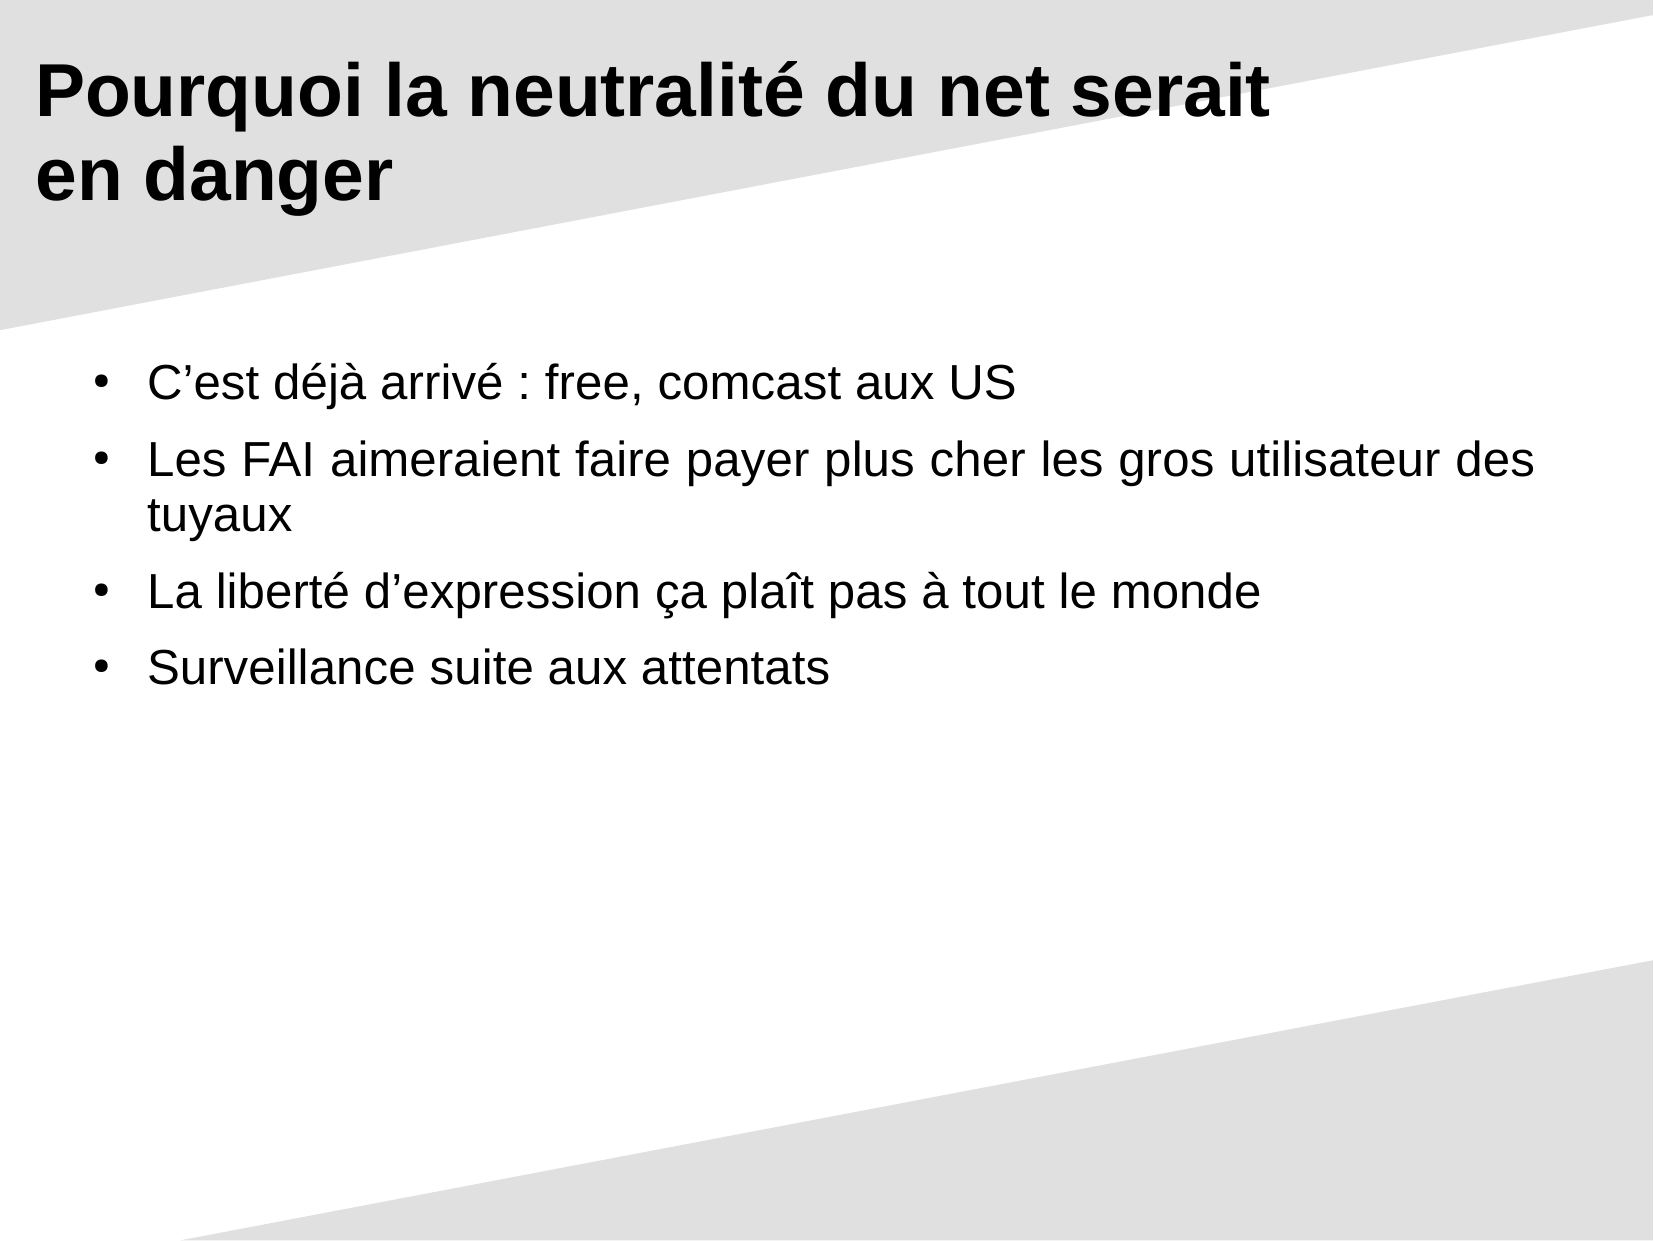

# Pourquoi la neutralité du net serait en danger
C’est déjà arrivé : free, comcast aux US
Les FAI aimeraient faire payer plus cher les gros utilisateur des tuyaux
La liberté d’expression ça plaît pas à tout le monde
Surveillance suite aux attentats